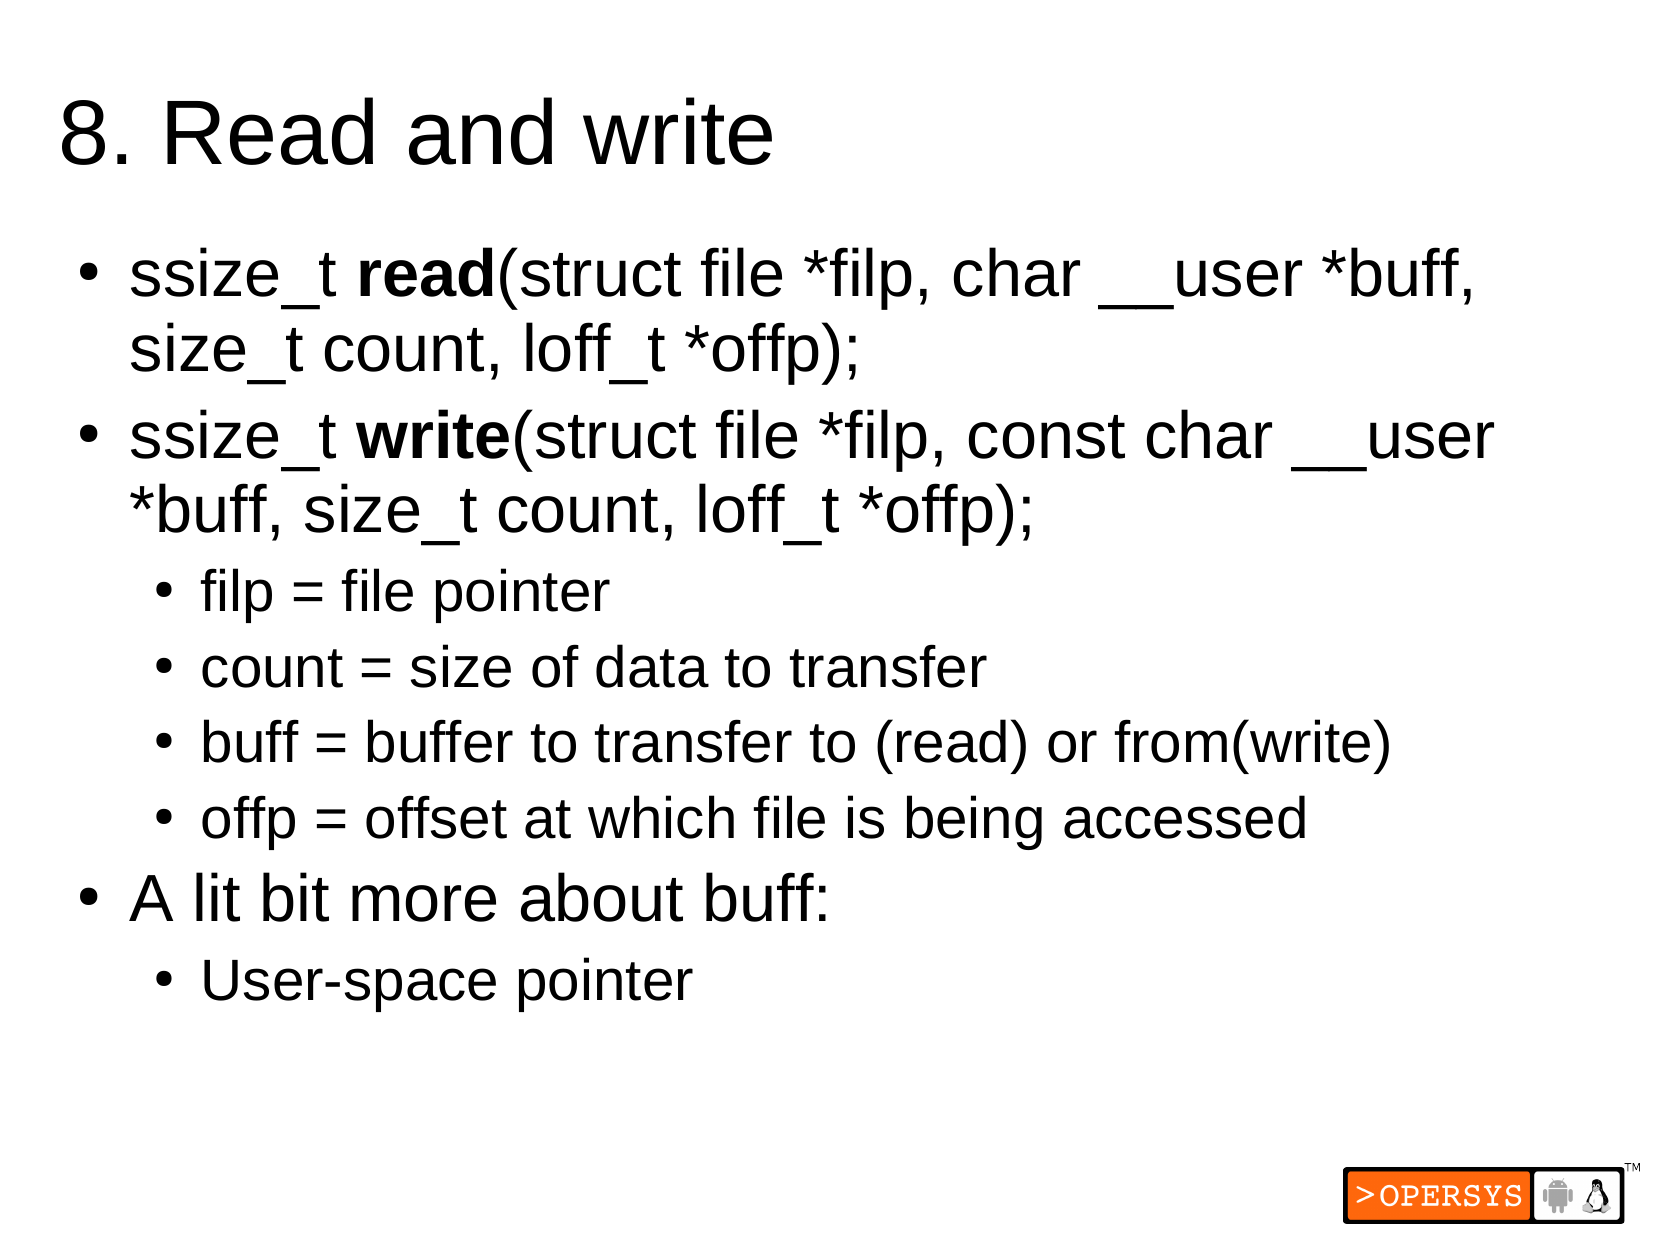

# 8. Read and write
ssize_t read(struct file *filp, char __user *buff, size_t count, loff_t *offp);
ssize_t write(struct file *filp, const char __user *buff, size_t count, loff_t *offp);
filp = file pointer
count = size of data to transfer
buff = buffer to transfer to (read) or from(write)
offp = offset at which file is being accessed
A lit bit more about buff:
User-space pointer